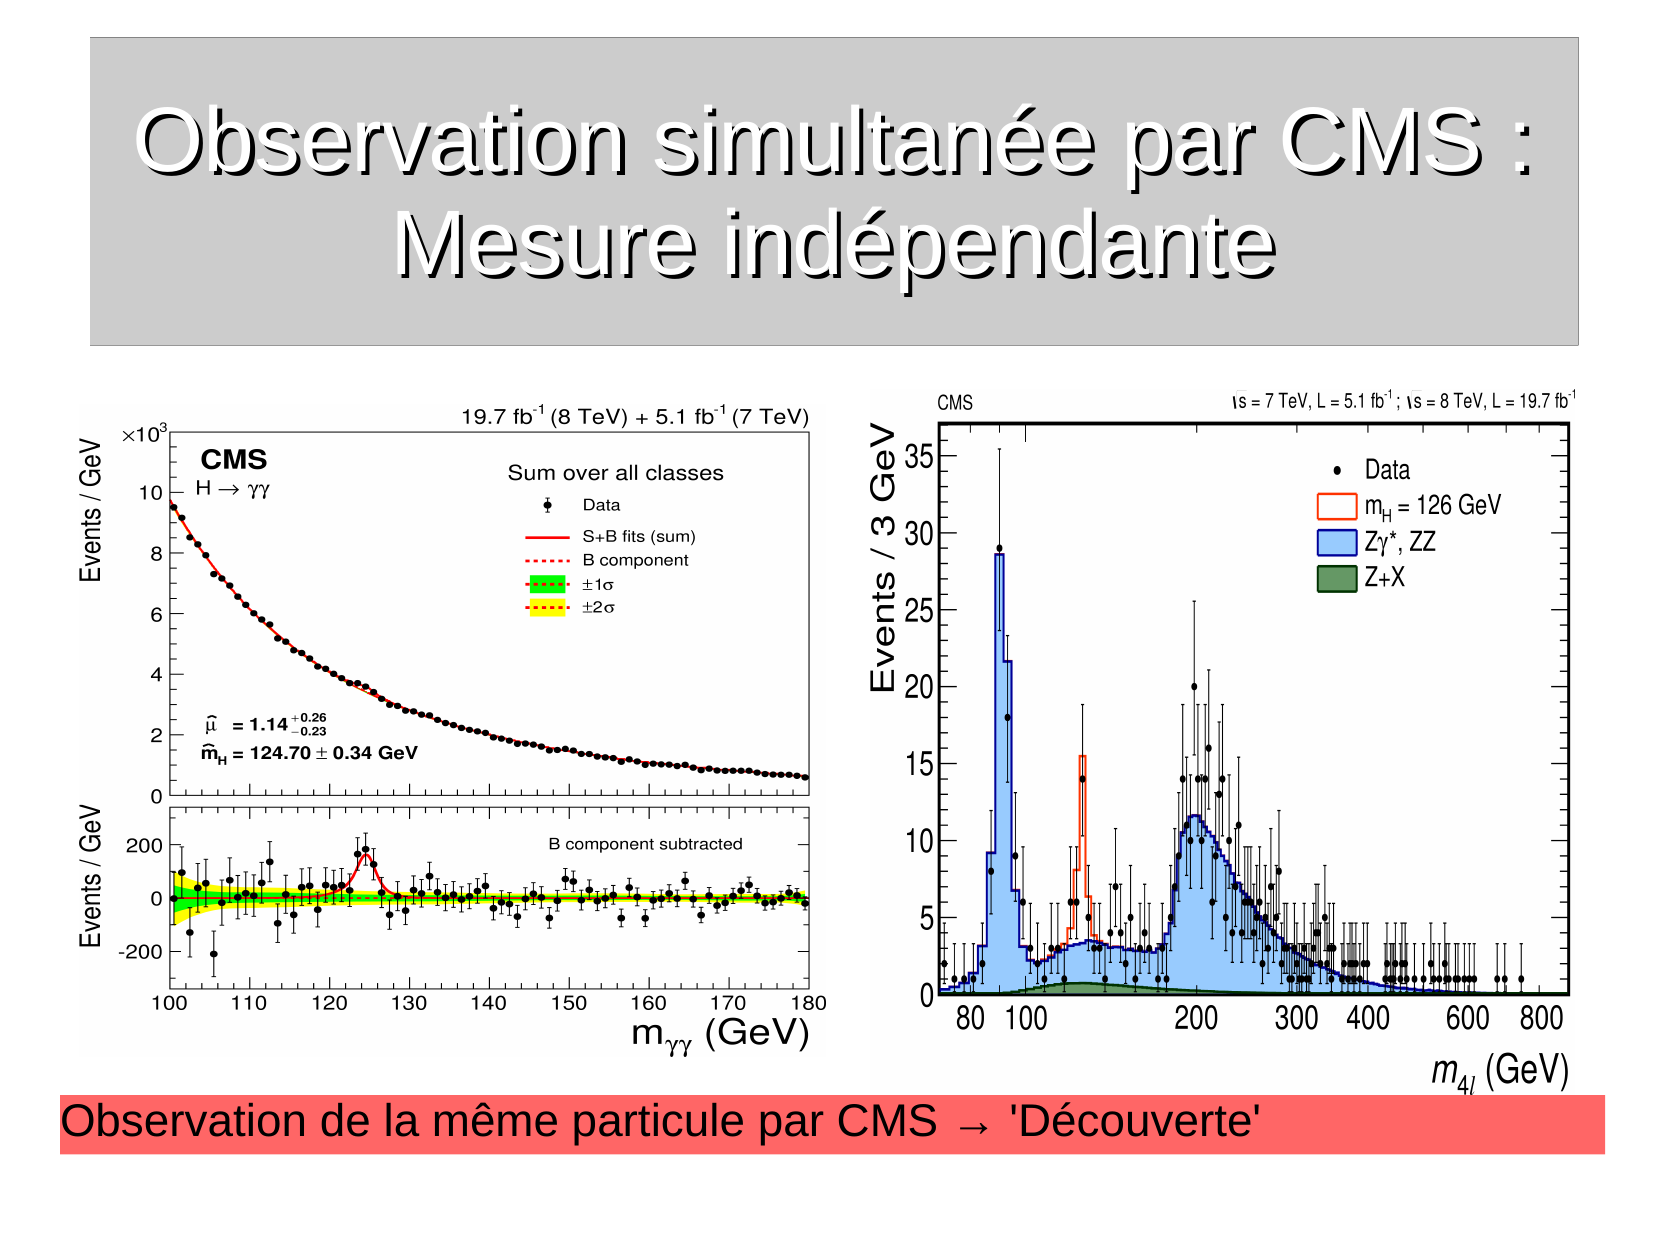

# Observation simultanée par CMS : Mesure indépendante
Observation de la même particule par CMS → 'Découverte'